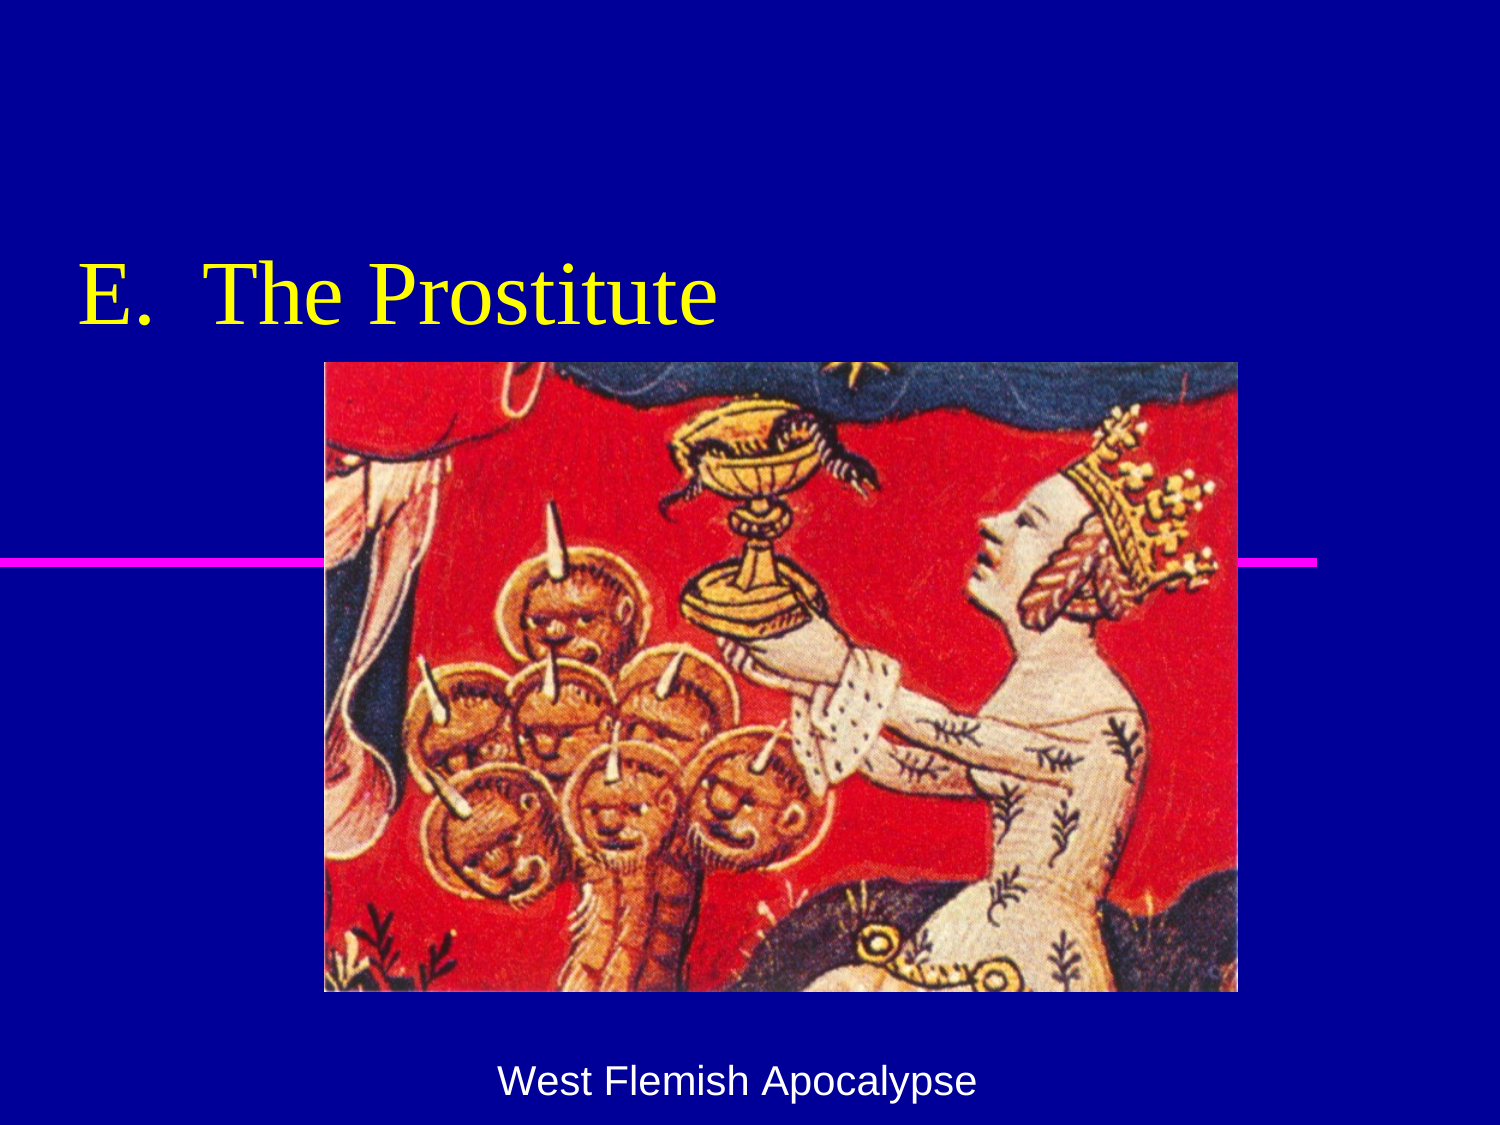

# E. The Prostitute
West Flemish Apocalypse